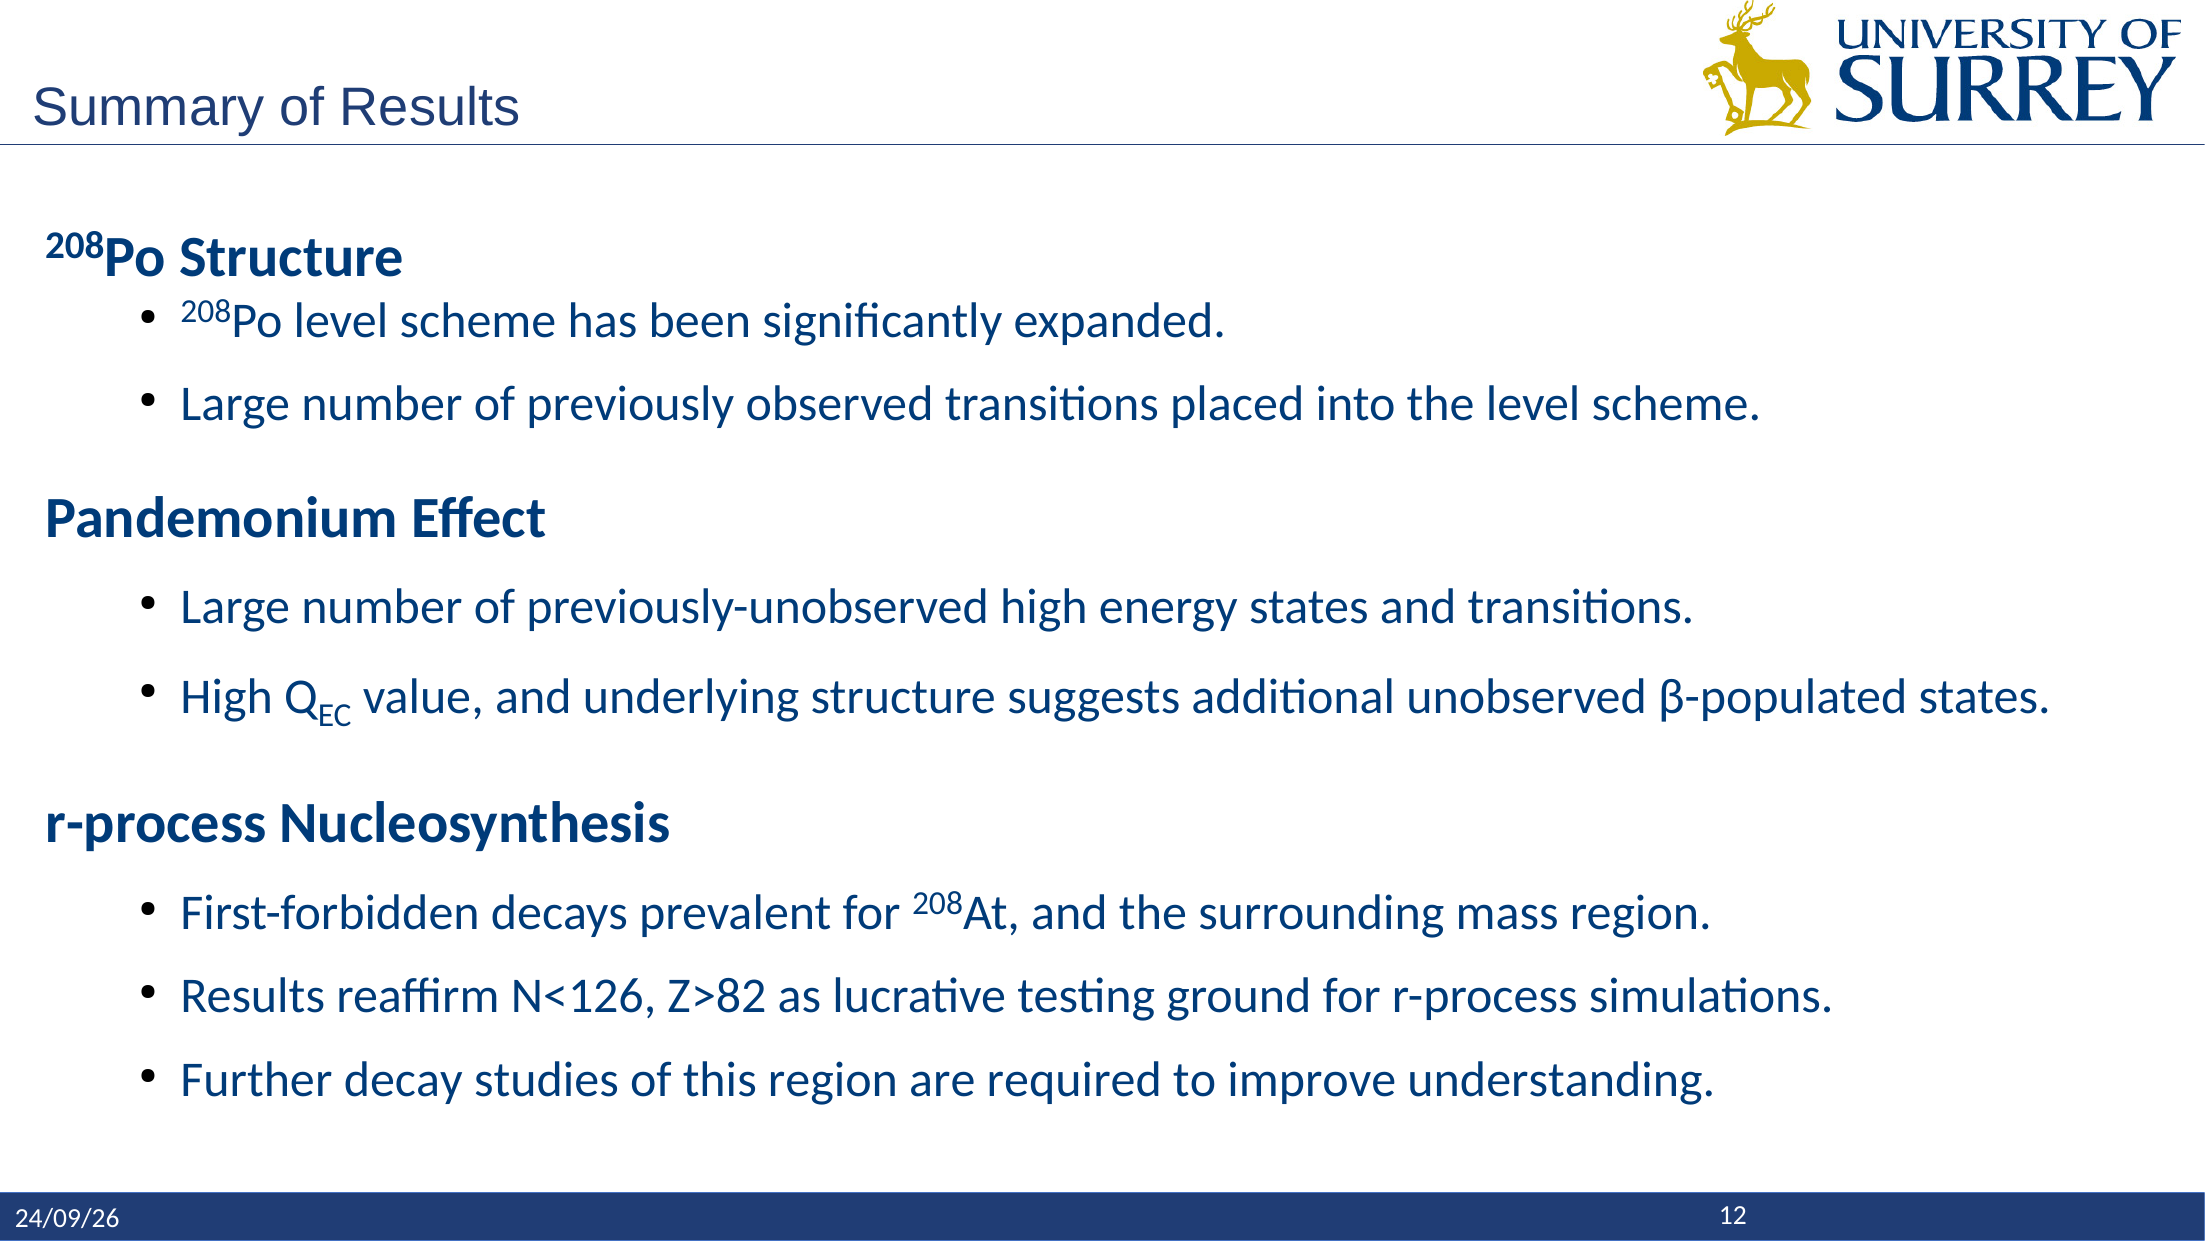

Summary of Results
208Po Structure
# 208Po level scheme has been significantly expanded.
Large number of previously observed transitions placed into the level scheme.
Pandemonium Effect
Large number of previously-unobserved high energy states and transitions.
High QEC value, and underlying structure suggests additional unobserved β-populated states.
r-process Nucleosynthesis
First-forbidden decays prevalent for 208At, and the surrounding mass region.
Results reaffirm N<126, Z>82 as lucrative testing ground for r-process simulations.
Further decay studies of this region are required to improve understanding.